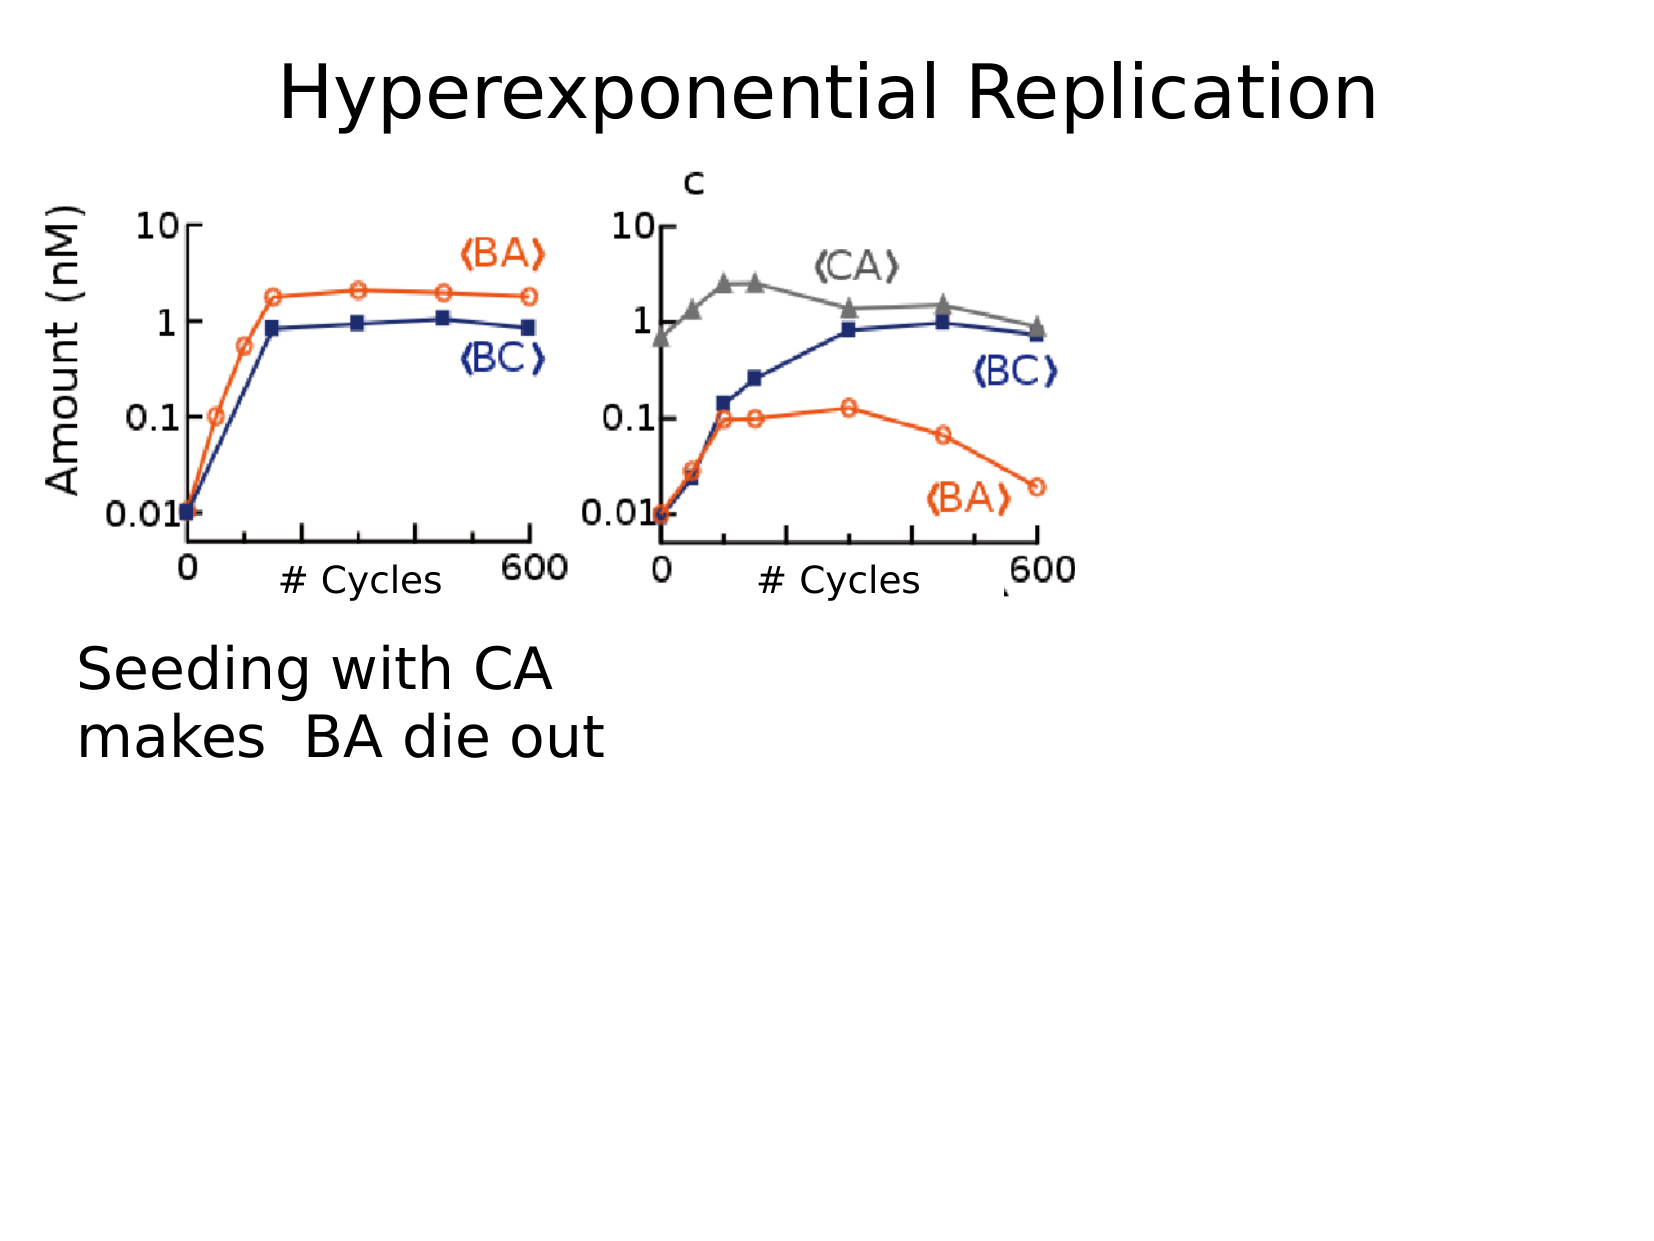

# Hyperexponential Replication
...BAC...
# Cycles
# Cycles
Seeding with CA
makes BA die out